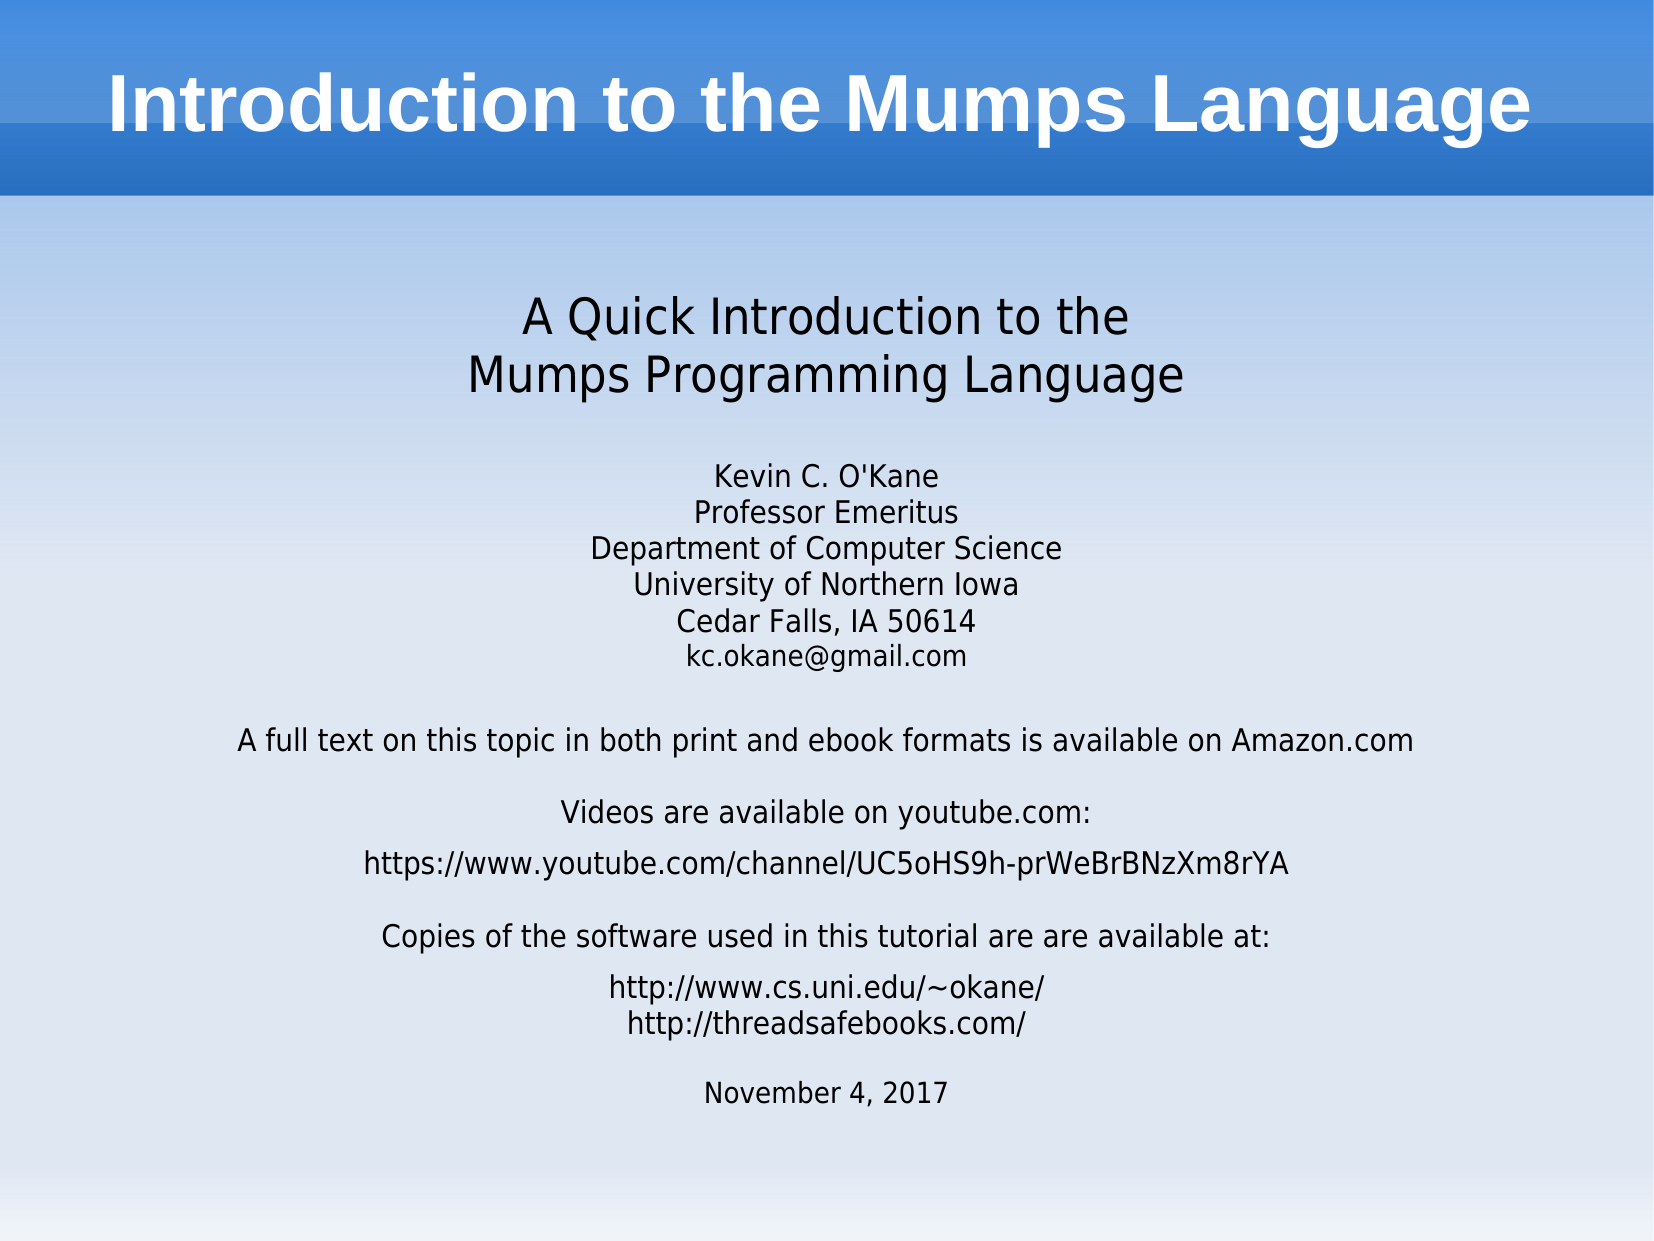

# Introduction to the Mumps Language
A Quick Introduction to the
Mumps Programming Language
Kevin C. O'Kane
Professor Emeritus
Department of Computer Science
University of Northern Iowa
Cedar Falls, IA 50614
kc.okane@gmail.com
A full text on this topic in both print and ebook formats is available on Amazon.com
Videos are available on youtube.com:
https://www.youtube.com/channel/UC5oHS9h-prWeBrBNzXm8rYA
Copies of the software used in this tutorial are are available at:
http://www.cs.uni.edu/~okane/
http://threadsafebooks.com/
November 4, 2017